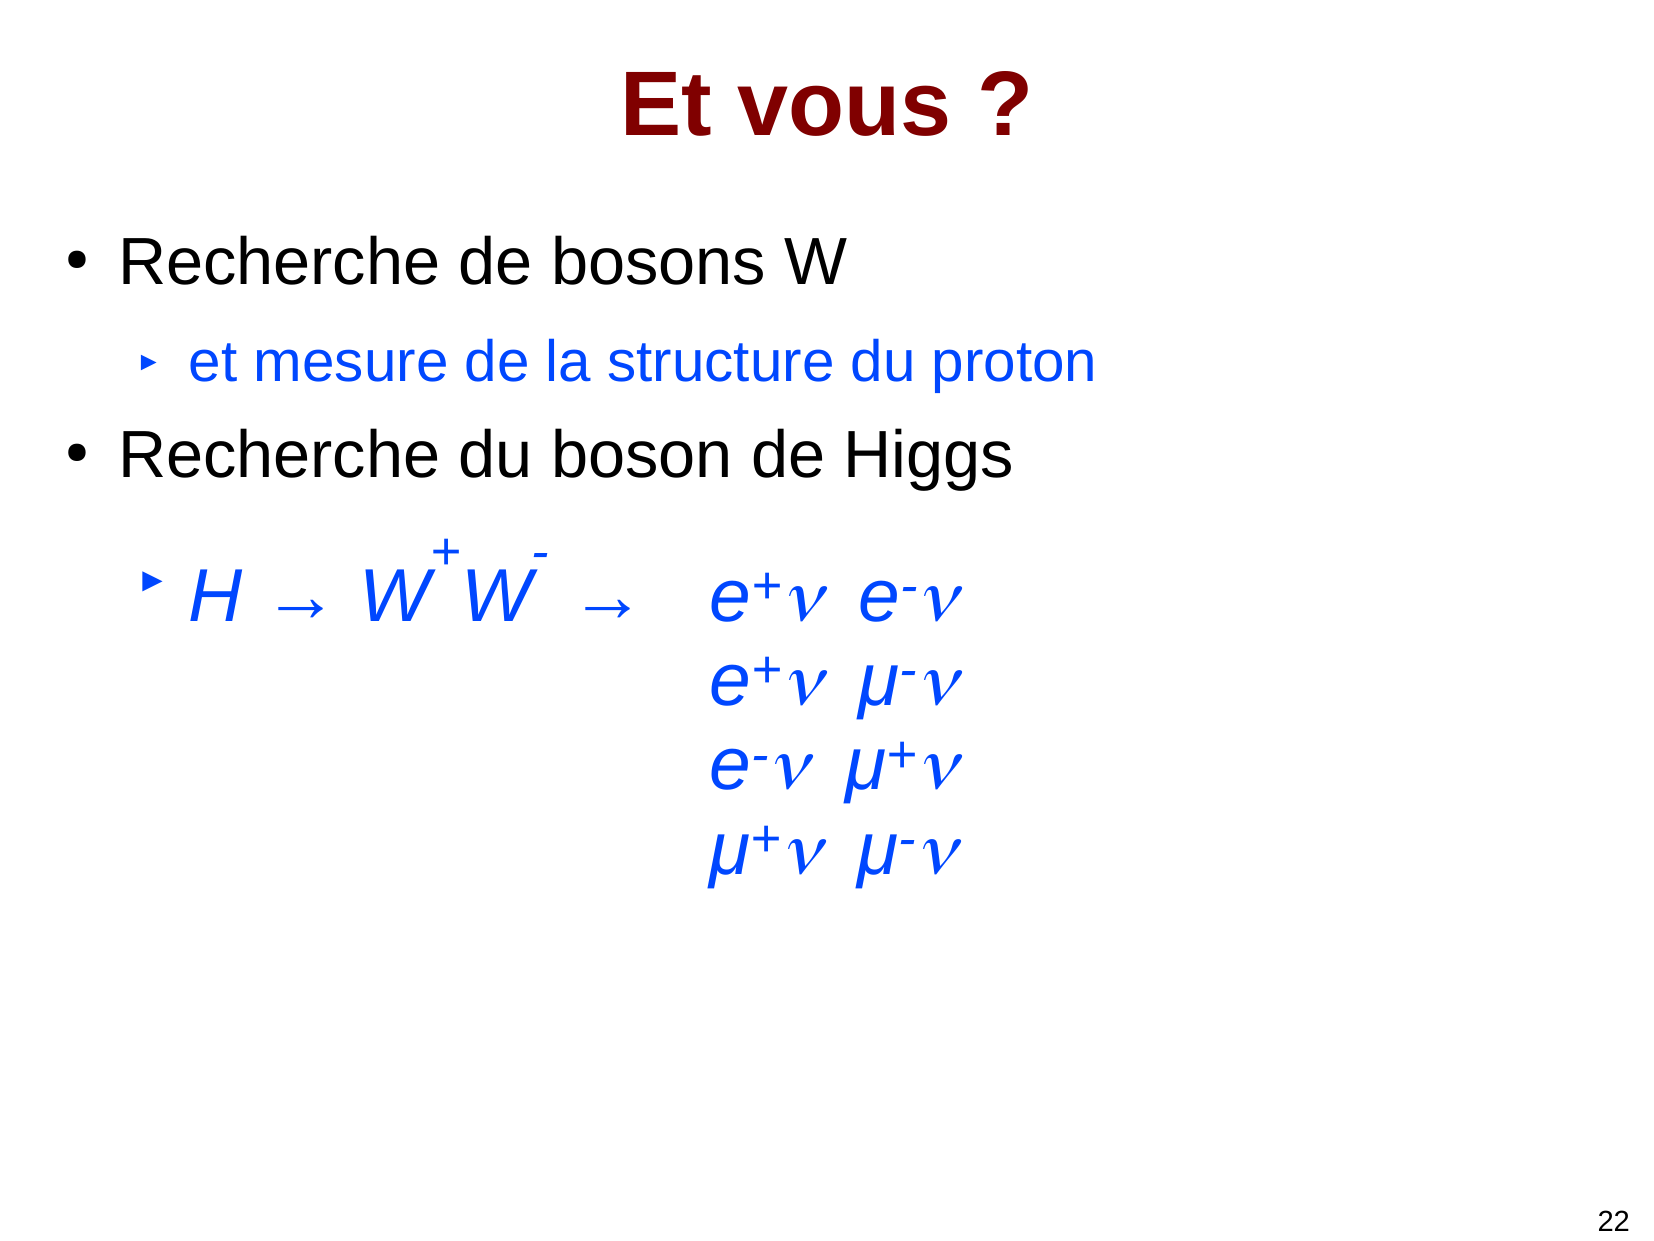

# Et vous ?
Recherche de bosons W
et mesure de la structure du proton
Recherche du boson de Higgs
H → W+W- → 	e+n e-n
	e+n μ-n
	e-n μ+n
	μ+n μ-n
22